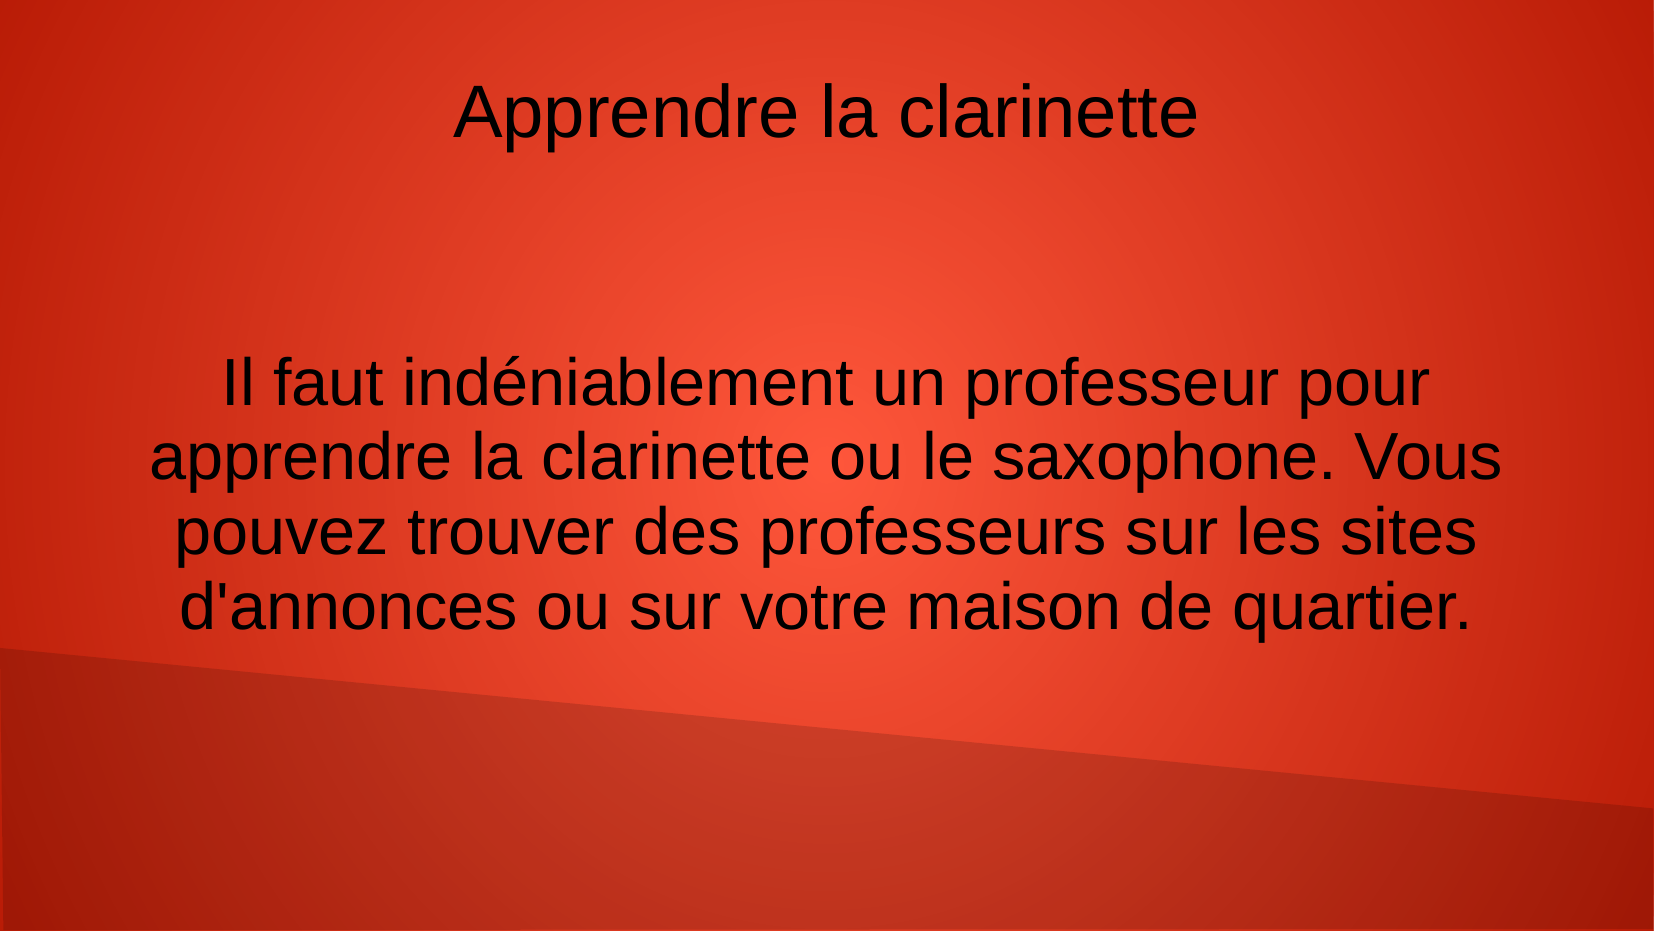

# Apprendre la clarinette
Il faut indéniablement un professeur pour apprendre la clarinette ou le saxophone. Vous pouvez trouver des professeurs sur les sites d'annonces ou sur votre maison de quartier.